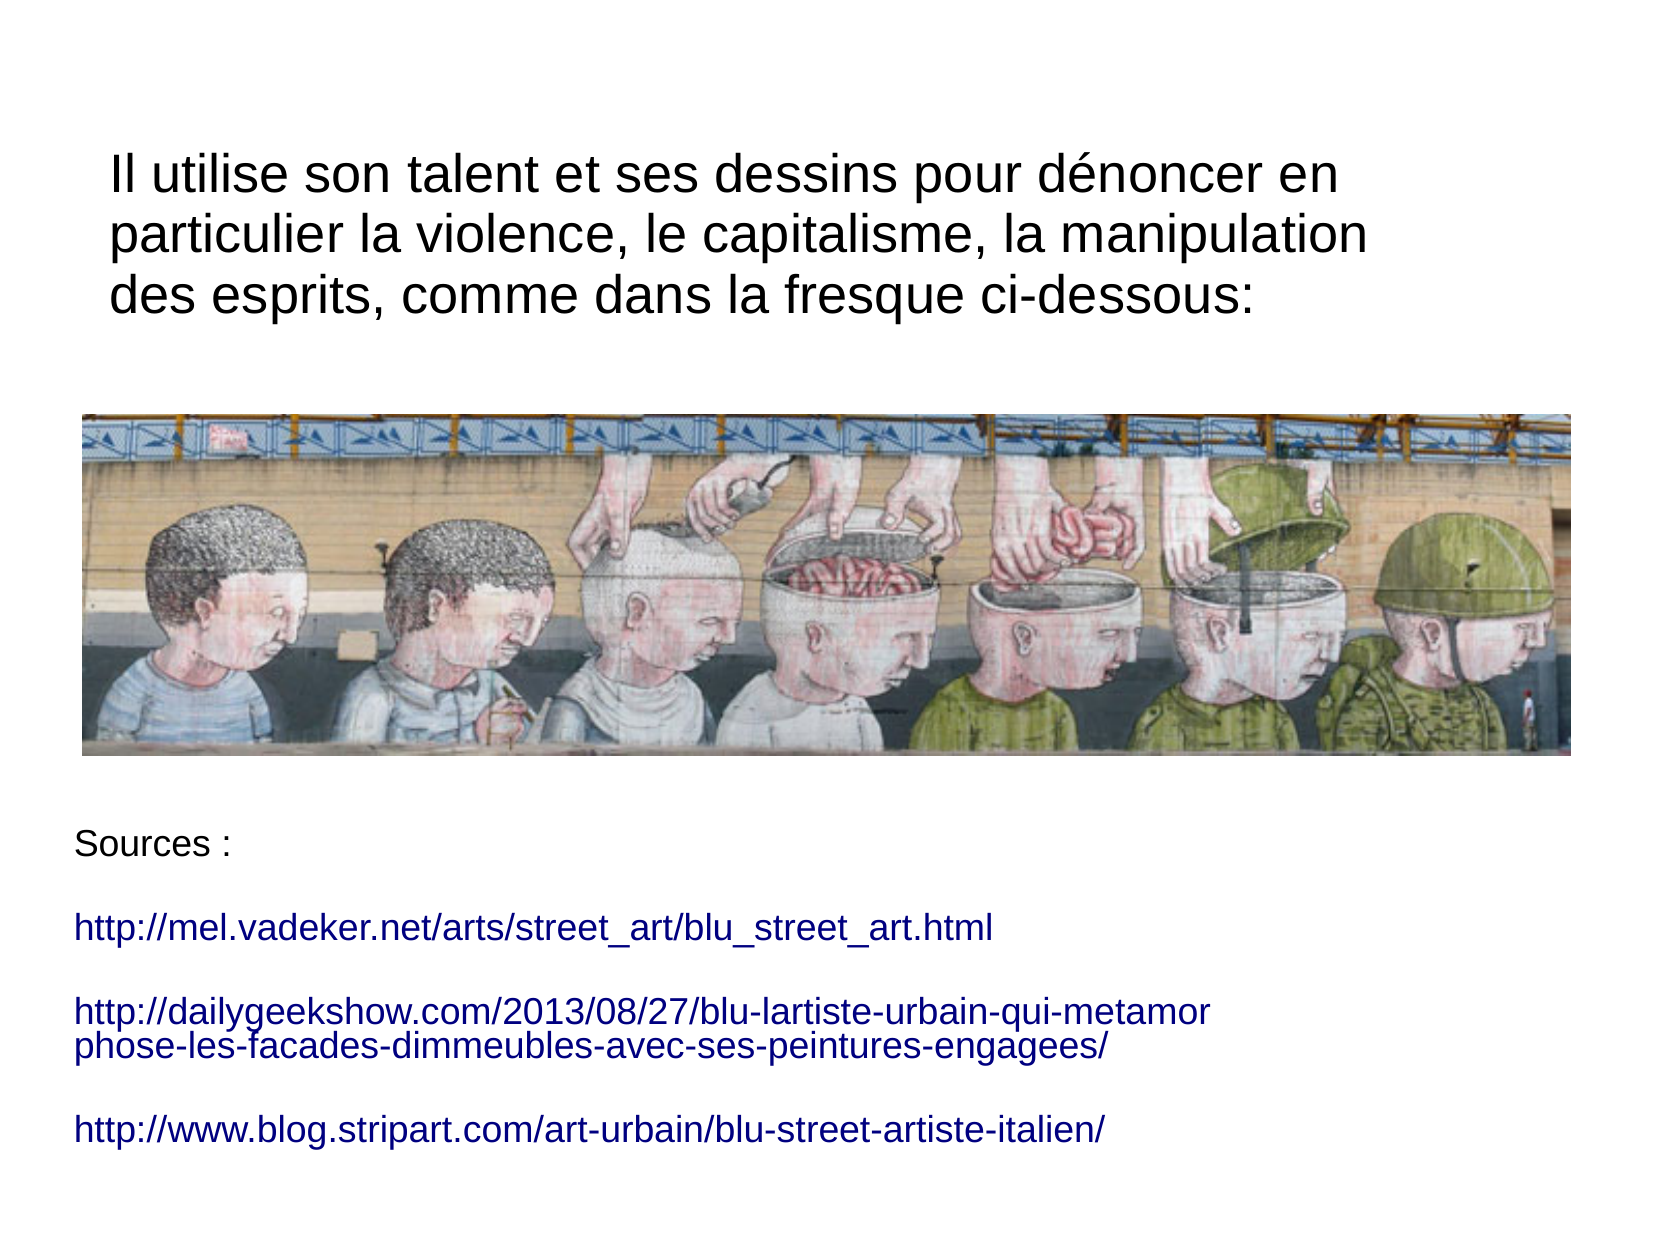

Il utilise son talent et ses dessins pour dénoncer en particulier la violence, le capitalisme, la manipulation des esprits, comme dans la fresque ci-dessous:
Sources :
http://mel.vadeker.net/arts/street_art/blu_street_art.html
http://dailygeekshow.com/2013/08/27/blu-lartiste-urbain-qui-metamorphose-les-facades-dimmeubles-avec-ses-peintures-engagees/
http://www.blog.stripart.com/art-urbain/blu-street-artiste-italien/